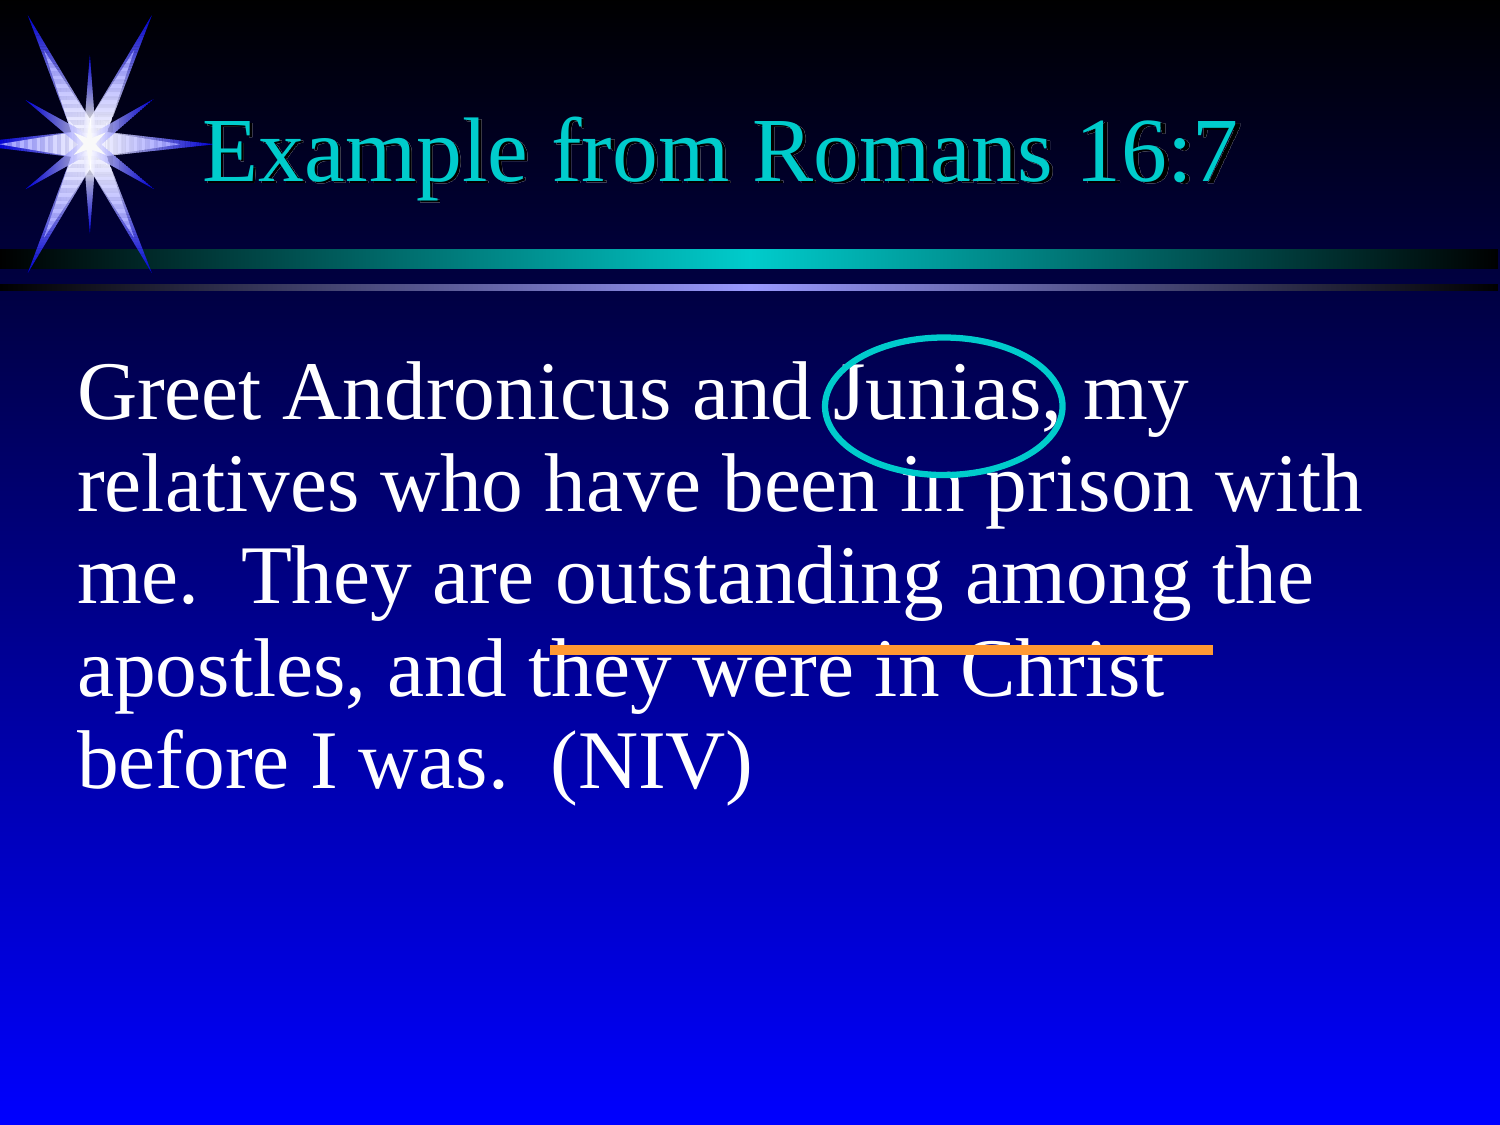

# Example from Romans 16:7
Greet Andronicus and Junias, my relatives who have been in prison with me. They are outstanding among the apostles, and they were in Christ before I was. (NIV)